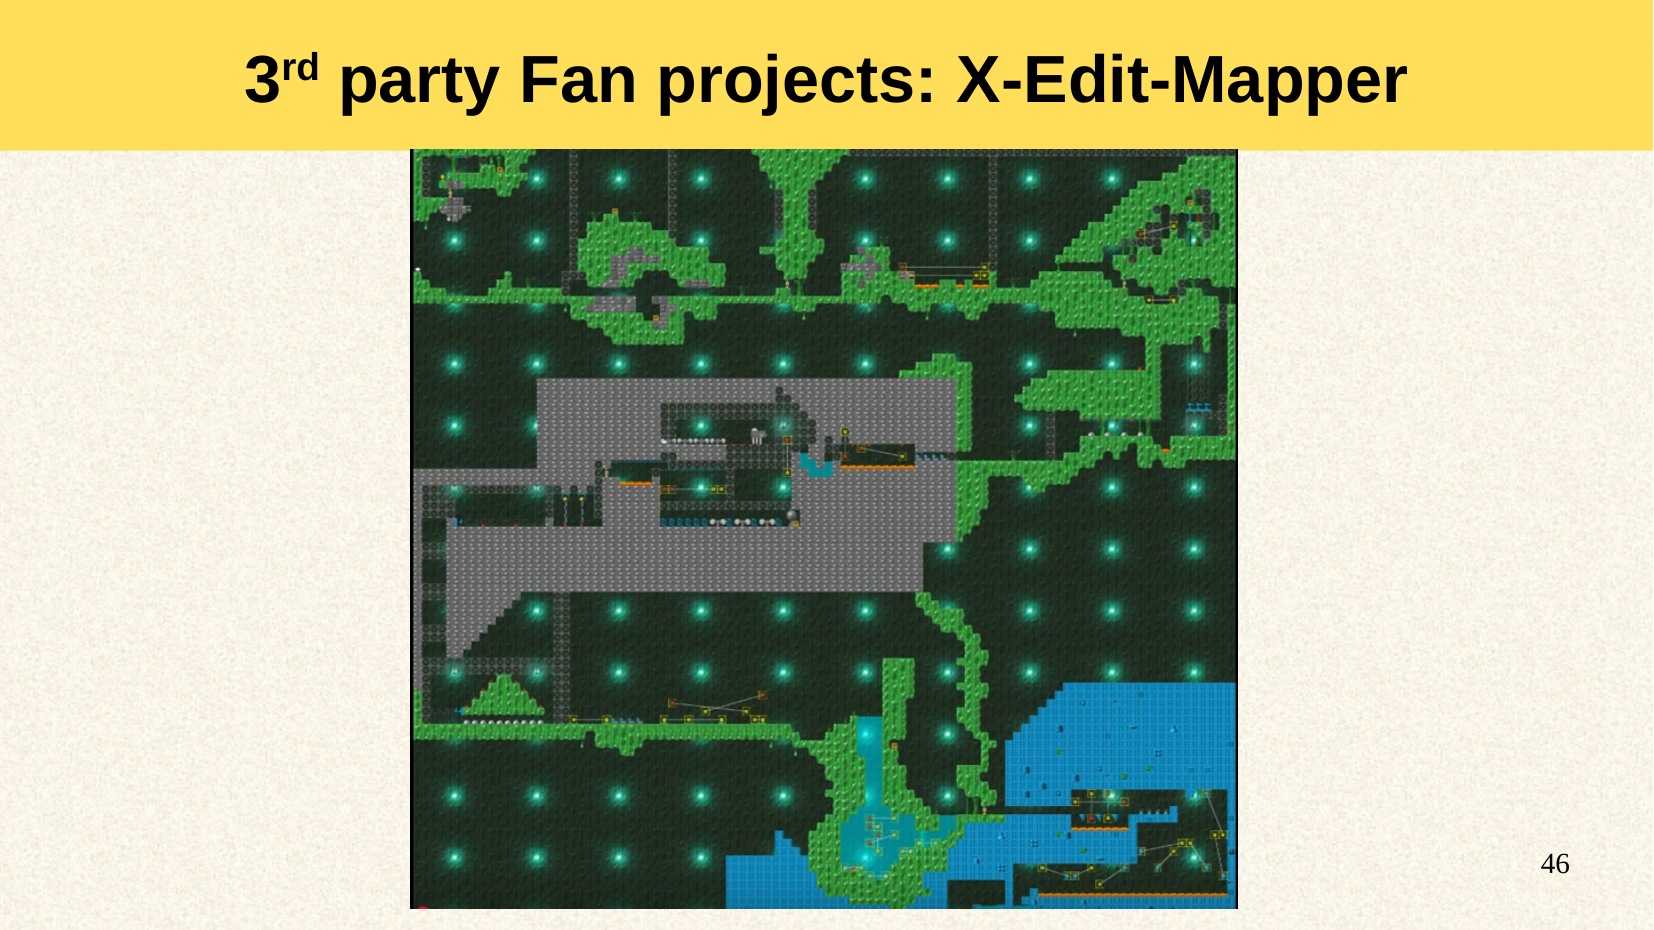

# 3rd party Fan projects: X-Edit-Mapper
46